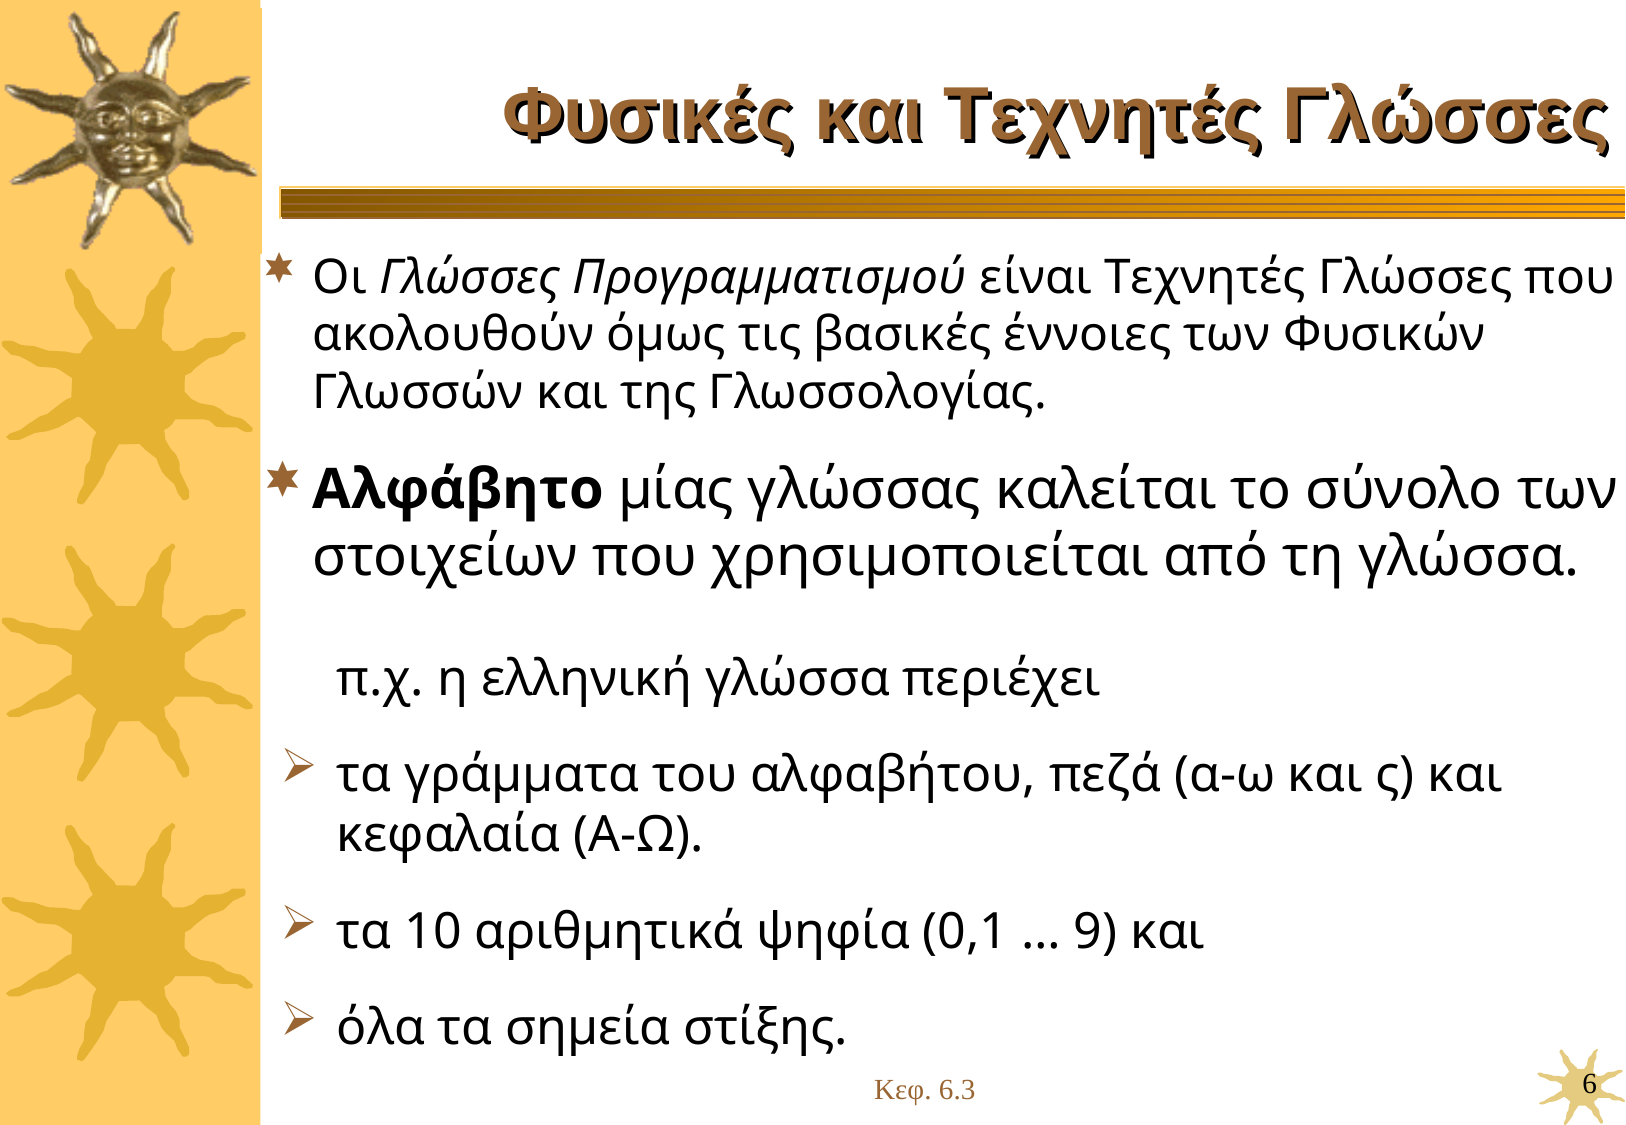

Φυσικές και Τεχνητές Γλώσσες
Οι Γλώσσες Προγραμματισμού είναι Τεχνητές Γλώσσες που ακολουθούν όμως τις βασικές έννοιες των Φυσικών Γλωσσών και της Γλωσσολογίας.
Αλφάβητο μίας γλώσσας καλείται το σύνολο των στοιχείων που χρησιμοποιείται από τη γλώσσα.
π.χ. η ελληνική γλώσσα περιέχει
τα γράμματα του αλφαβήτου, πεζά (α-ω και ς) και κεφαλαία (Α-Ω).
τα 10 αριθμητικά ψηφία (0,1 … 9) και
όλα τα σημεία στίξης.
6
Κεφ. 6.3